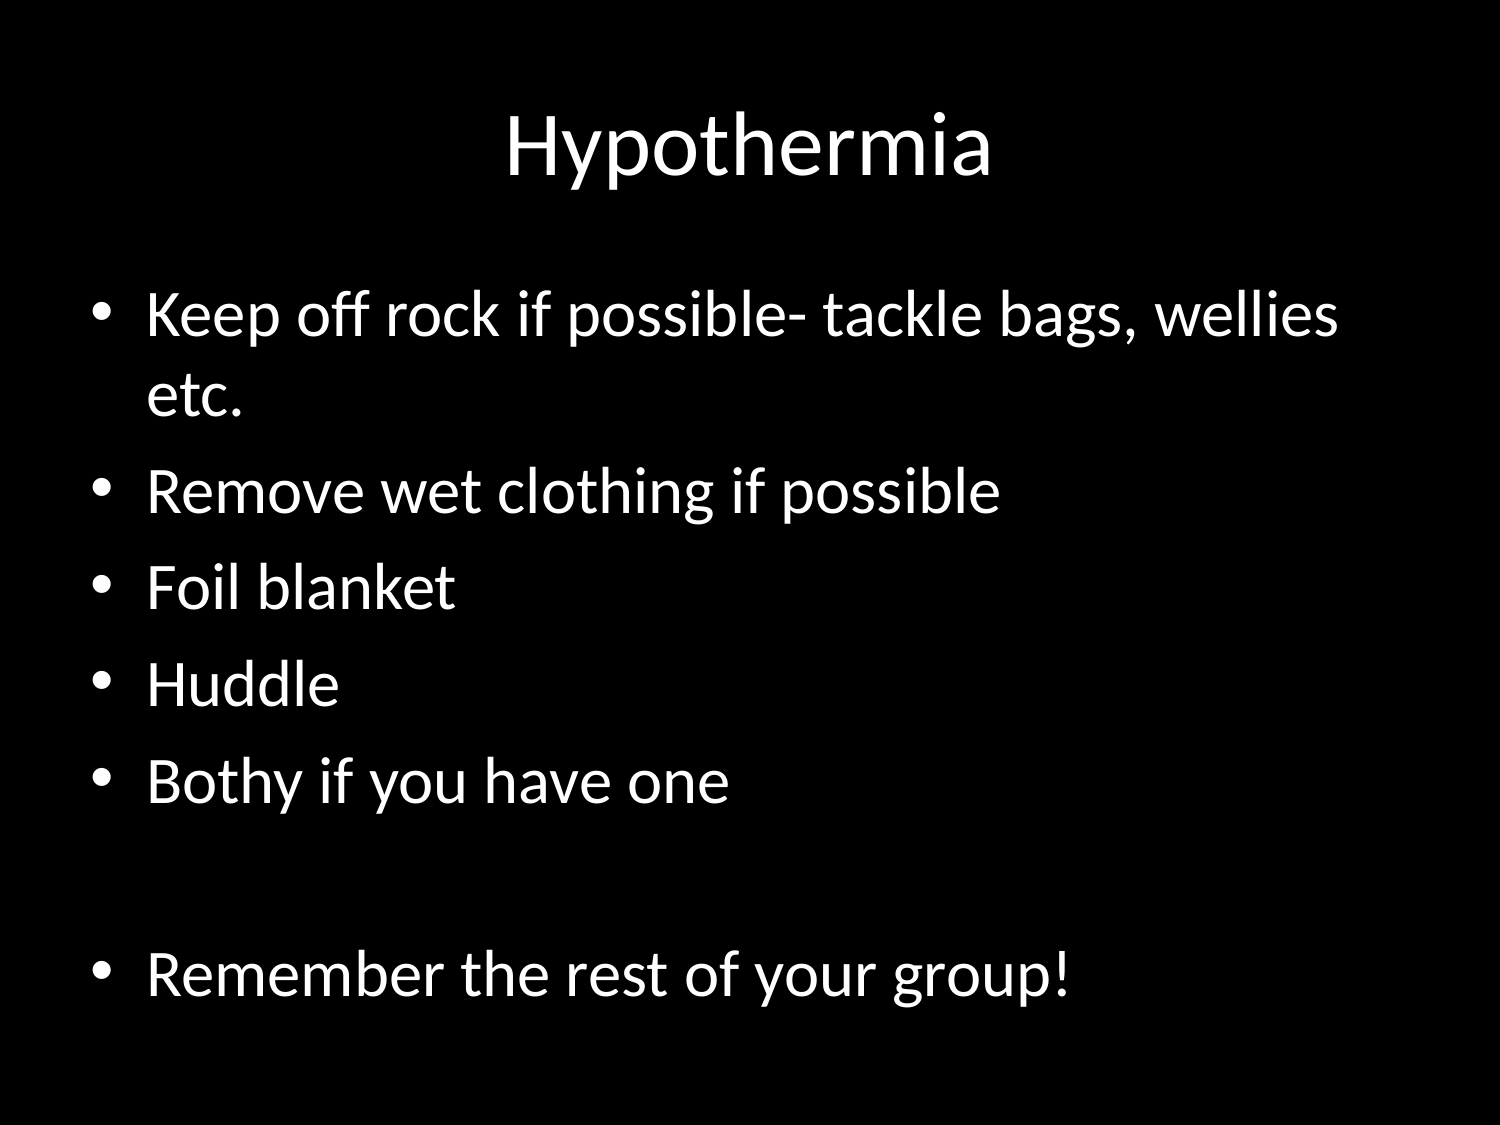

# Hypothermia
Keep off rock if possible- tackle bags, wellies etc.
Remove wet clothing if possible
Foil blanket
Huddle
Bothy if you have one
Remember the rest of your group!